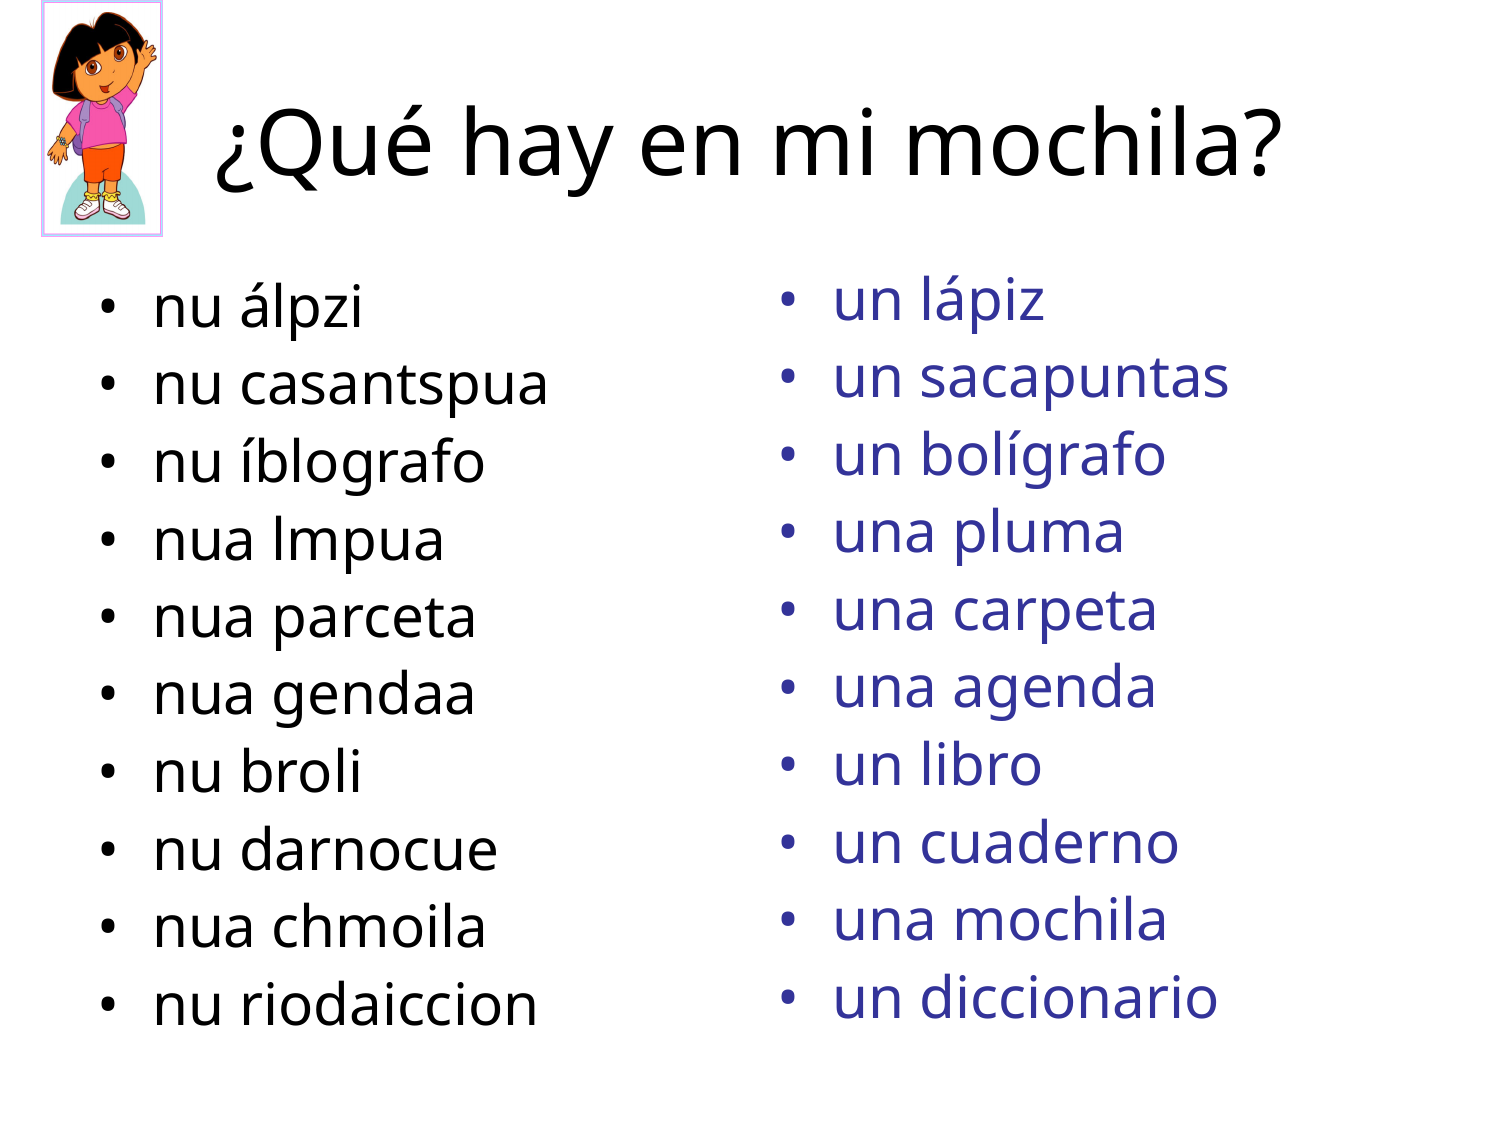

¿Qué hay en mi mochila?
un lápiz
un sacapuntas
un bolígrafo
una pluma
una carpeta
una agenda
un libro
un cuaderno
una mochila
un diccionario
nu álpzi
nu casantspua
nu íblografo
nua lmpua
nua parceta
nua gendaa
nu broli
nu darnocue
nua chmoila
nu riodaiccion